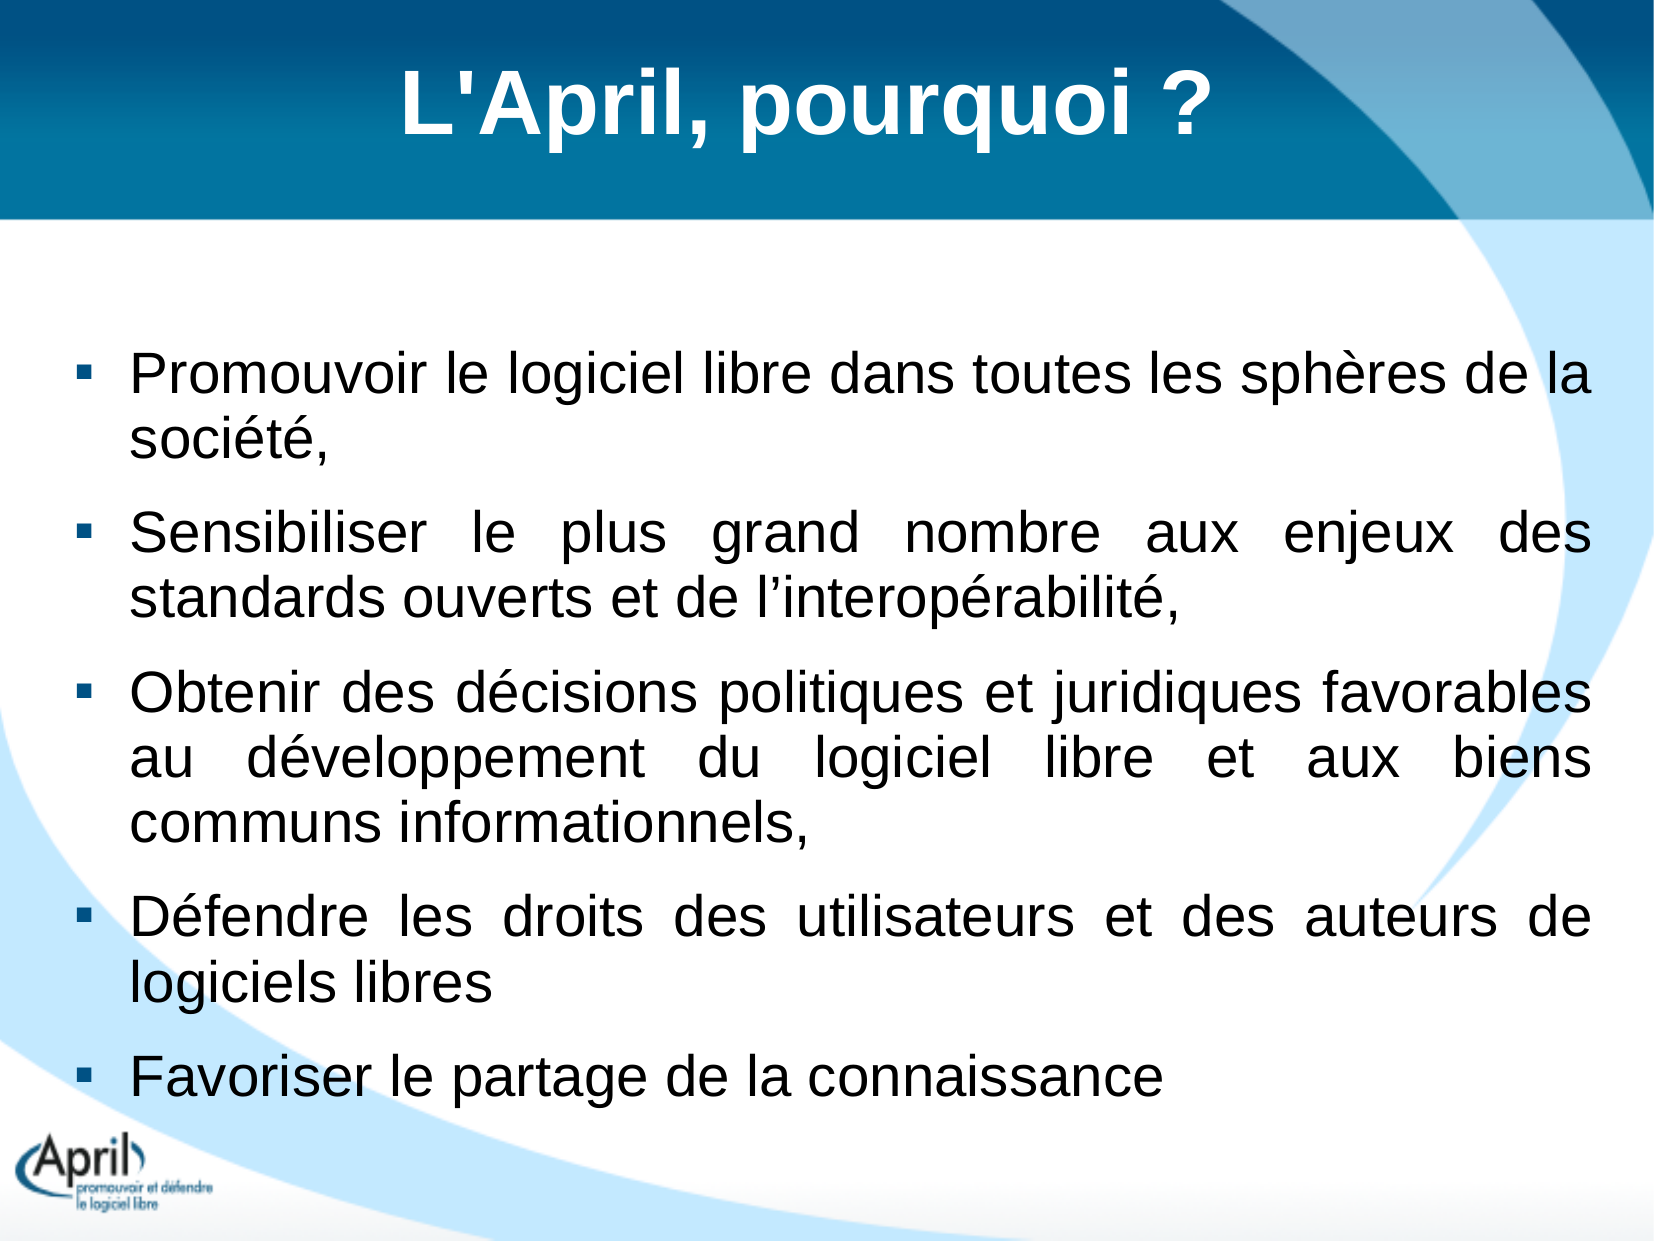

# L'April, pourquoi ?
Promouvoir le logiciel libre dans toutes les sphères de la société,
Sensibiliser le plus grand nombre aux enjeux des standards ouverts et de l’interopérabilité,
Obtenir des décisions politiques et juridiques favorables au développement du logiciel libre et aux biens communs informationnels,
Défendre les droits des utilisateurs et des auteurs de logiciels libres
Favoriser le partage de la connaissance